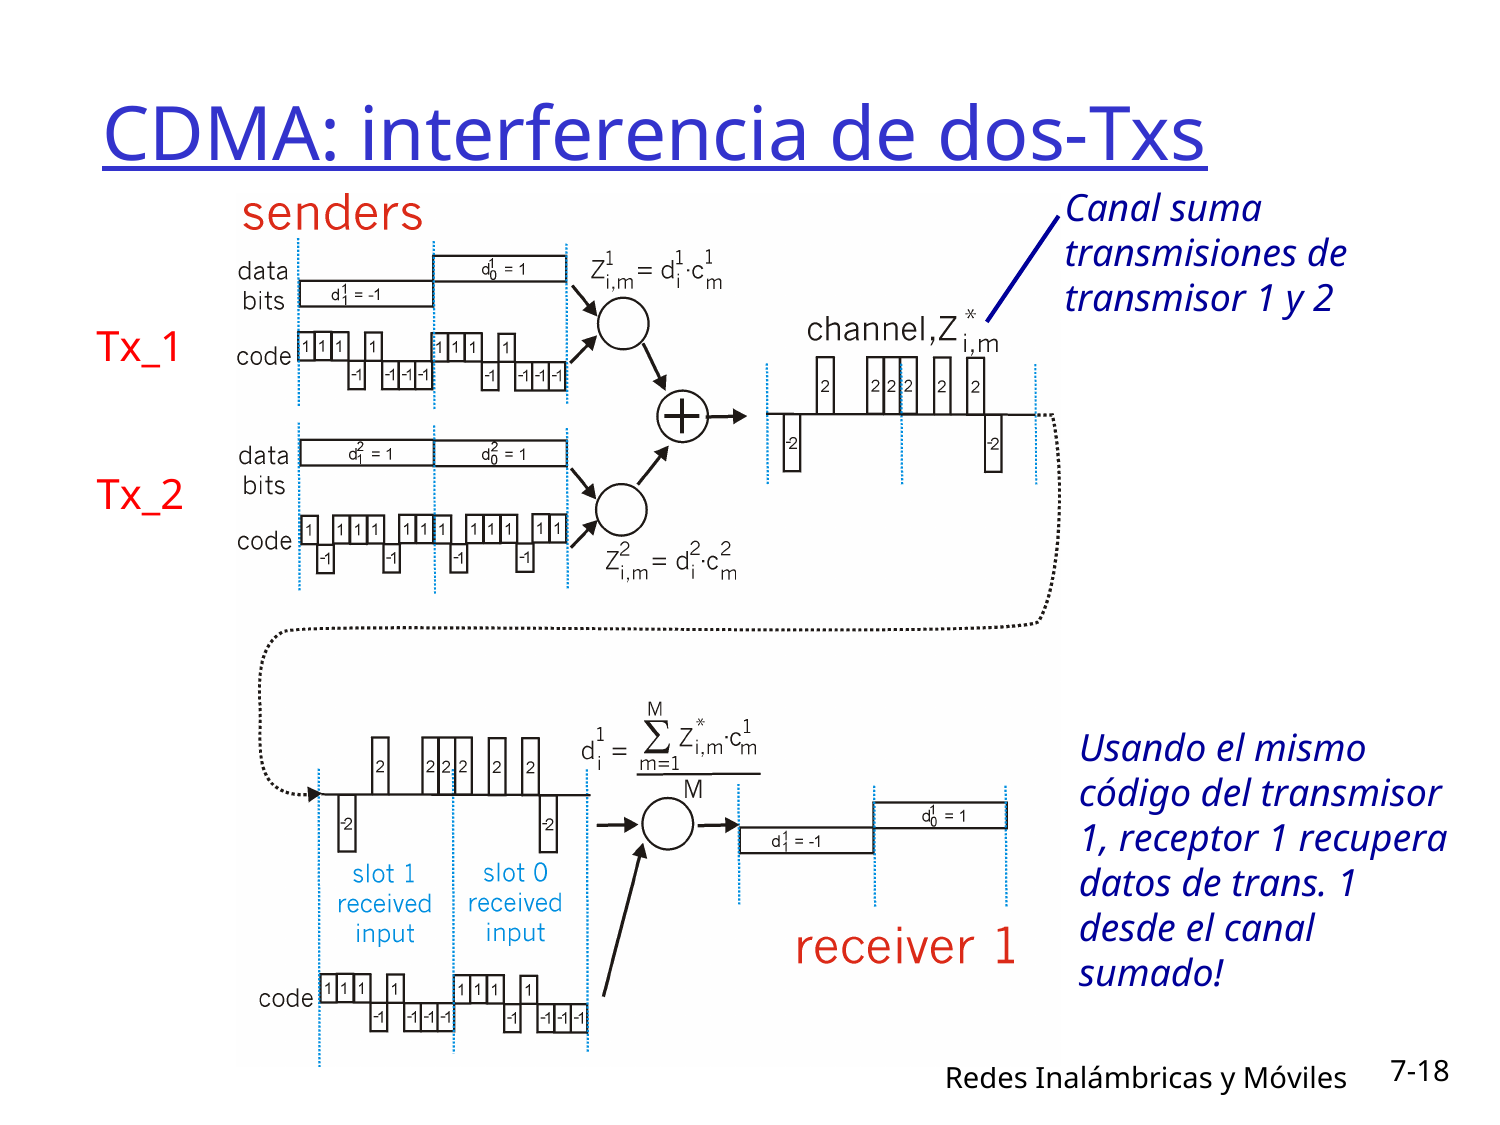

# CDMA: interferencia de dos-Txs
Canal suma transmisiones de transmisor 1 y 2
Tx_1
Tx_2
Usando el mismo código del transmisor 1, receptor 1 recupera datos de trans. 1 desde el canal sumado!
18